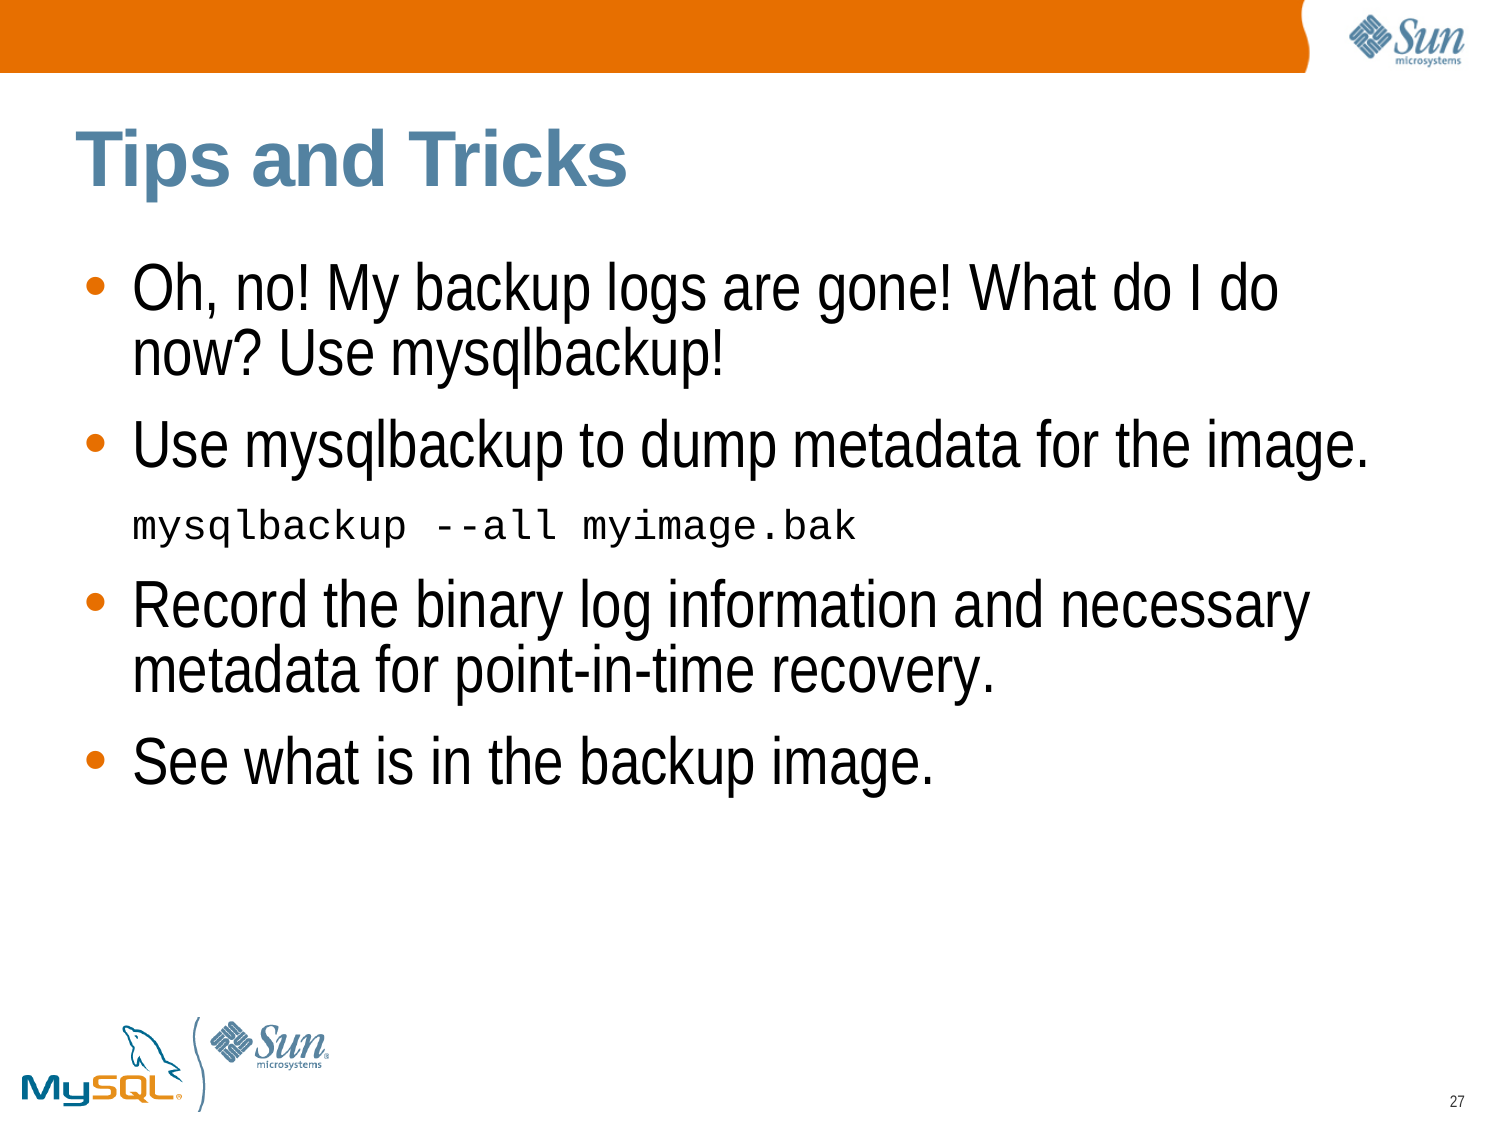

# Tips and Tricks
Oh, no! My backup logs are gone! What do I do now? Use mysqlbackup!
Use mysqlbackup to dump metadata for the image.
mysqlbackup --all myimage.bak
Record the binary log information and necessary metadata for point-in-time recovery.
See what is in the backup image.